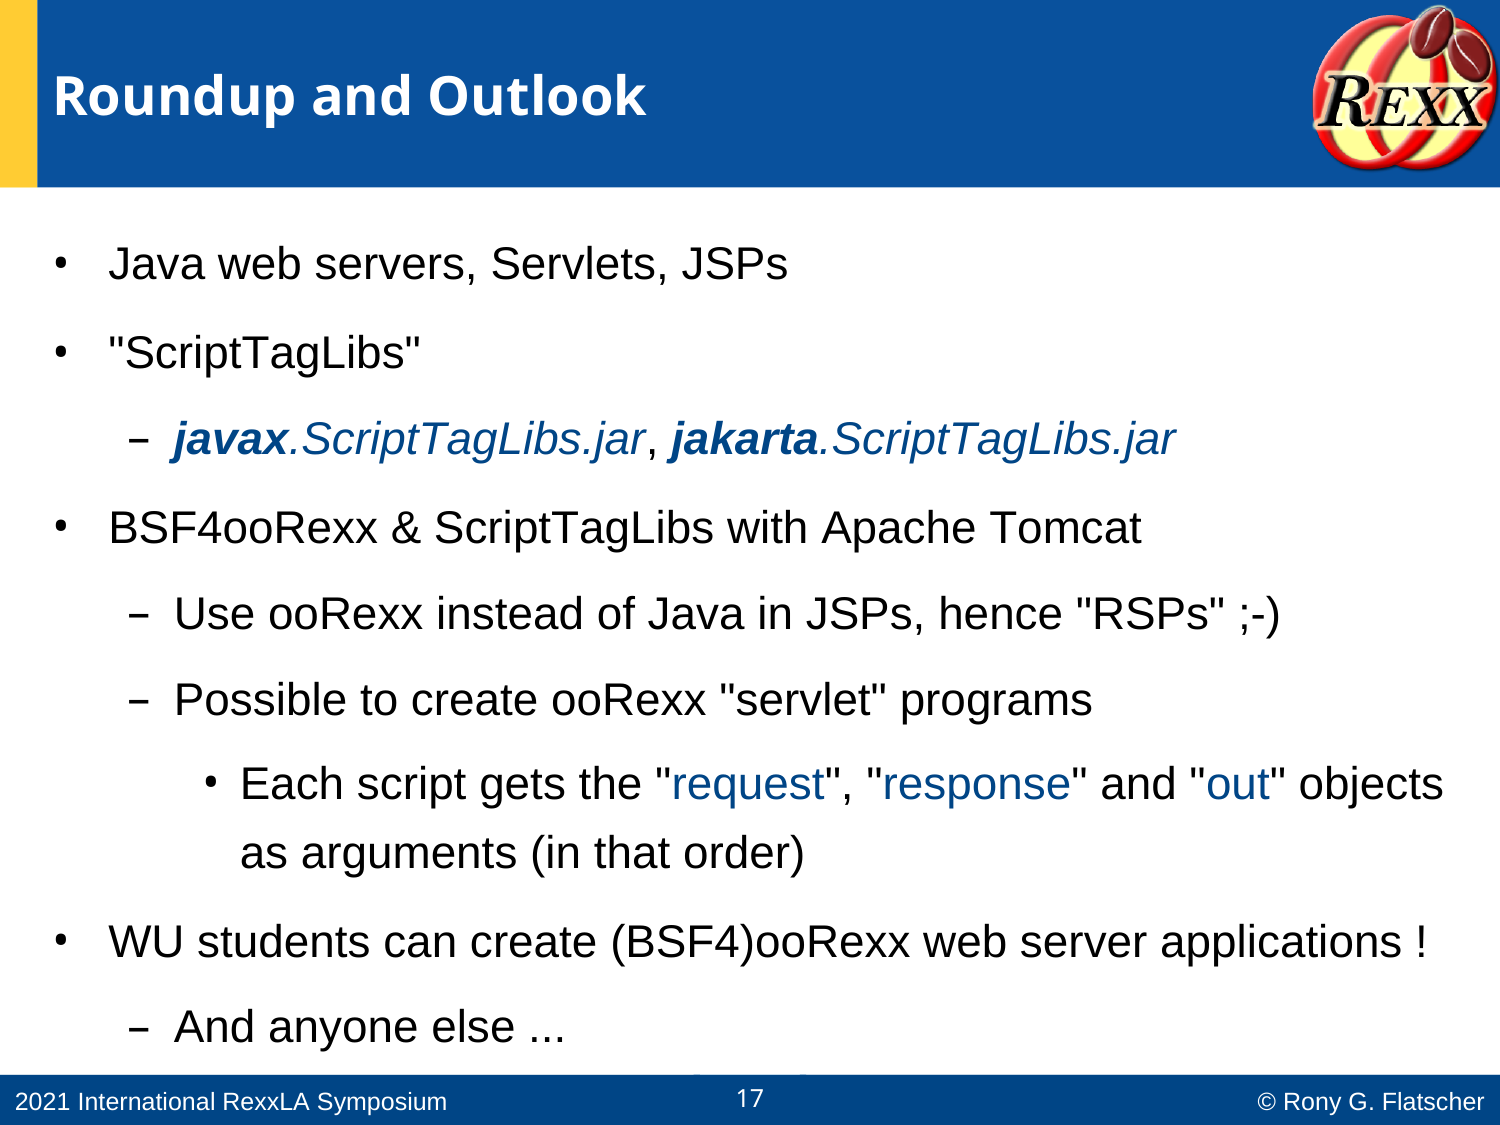

# Roundup and Outlook
Java web servers, Servlets, JSPs
"ScriptTagLibs"
javax.ScriptTagLibs.jar, jakarta.ScriptTagLibs.jar
BSF4ooRexx & ScriptTagLibs with Apache Tomcat
Use ooRexx instead of Java in JSPs, hence "RSPs" ;-)
Possible to create ooRexx "servlet" programs
Each script gets the "request", "response" and "out" objects as arguments (in that order)
WU students can create (BSF4)ooRexx web server applications !
And anyone else ...